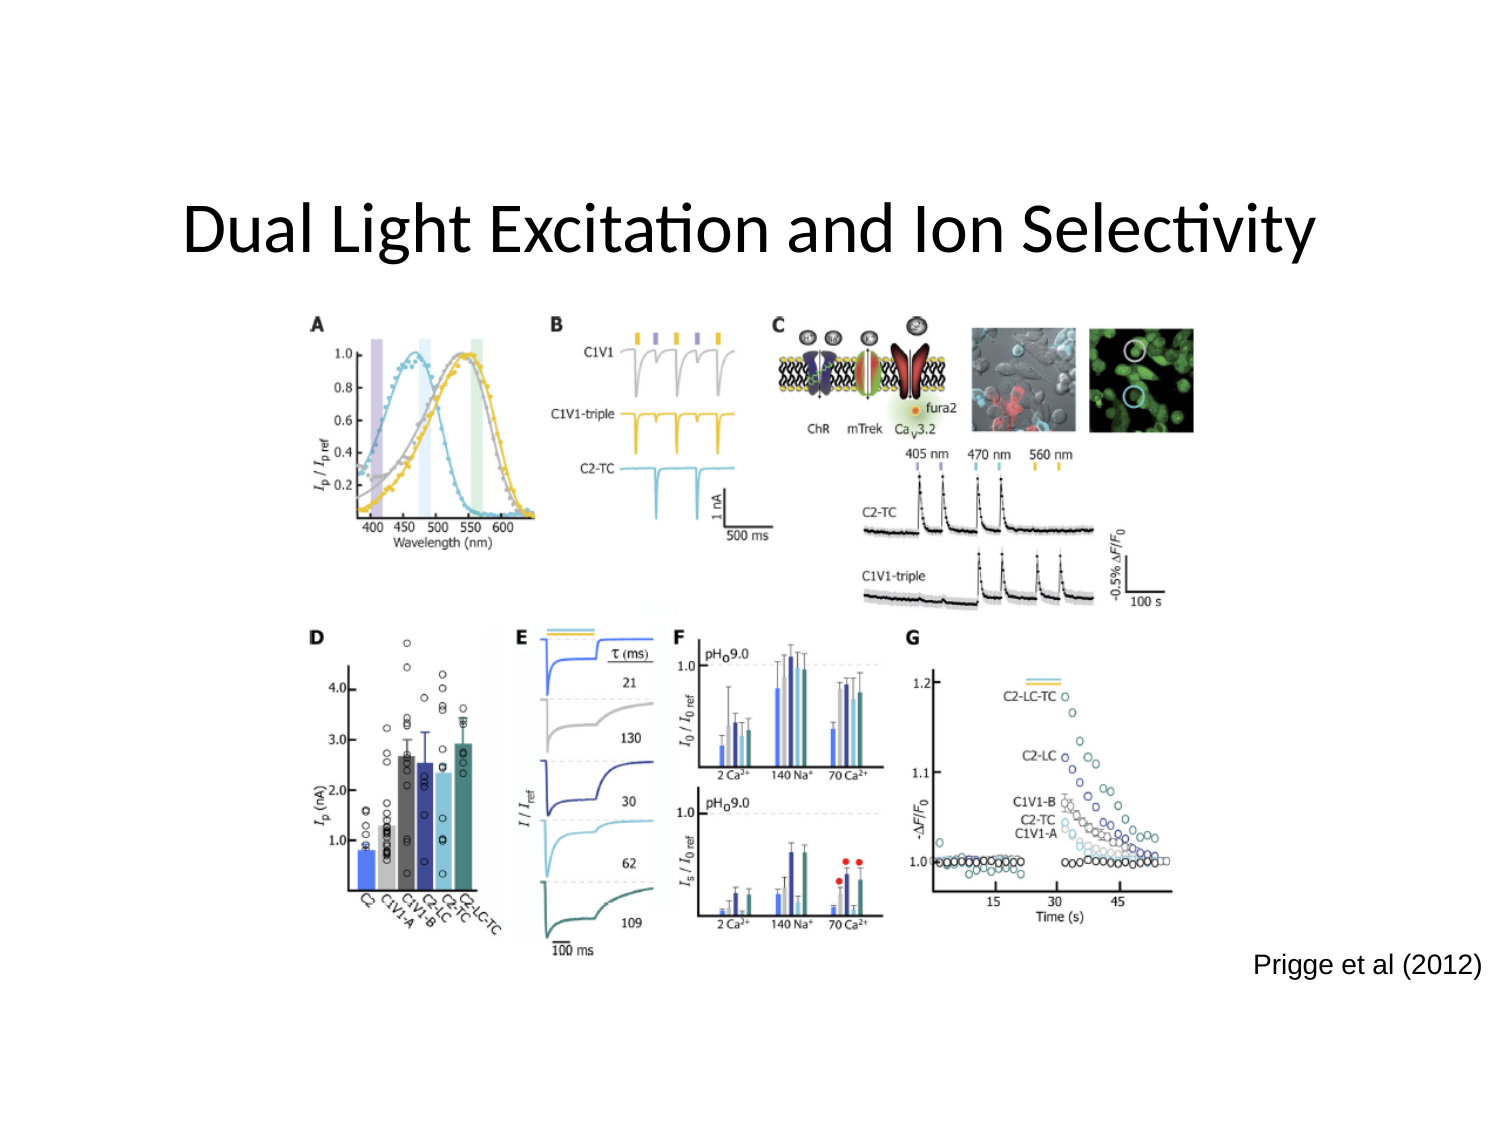

# Dual Light Excitation and Ion Selectivity
Prigge et al (2012)